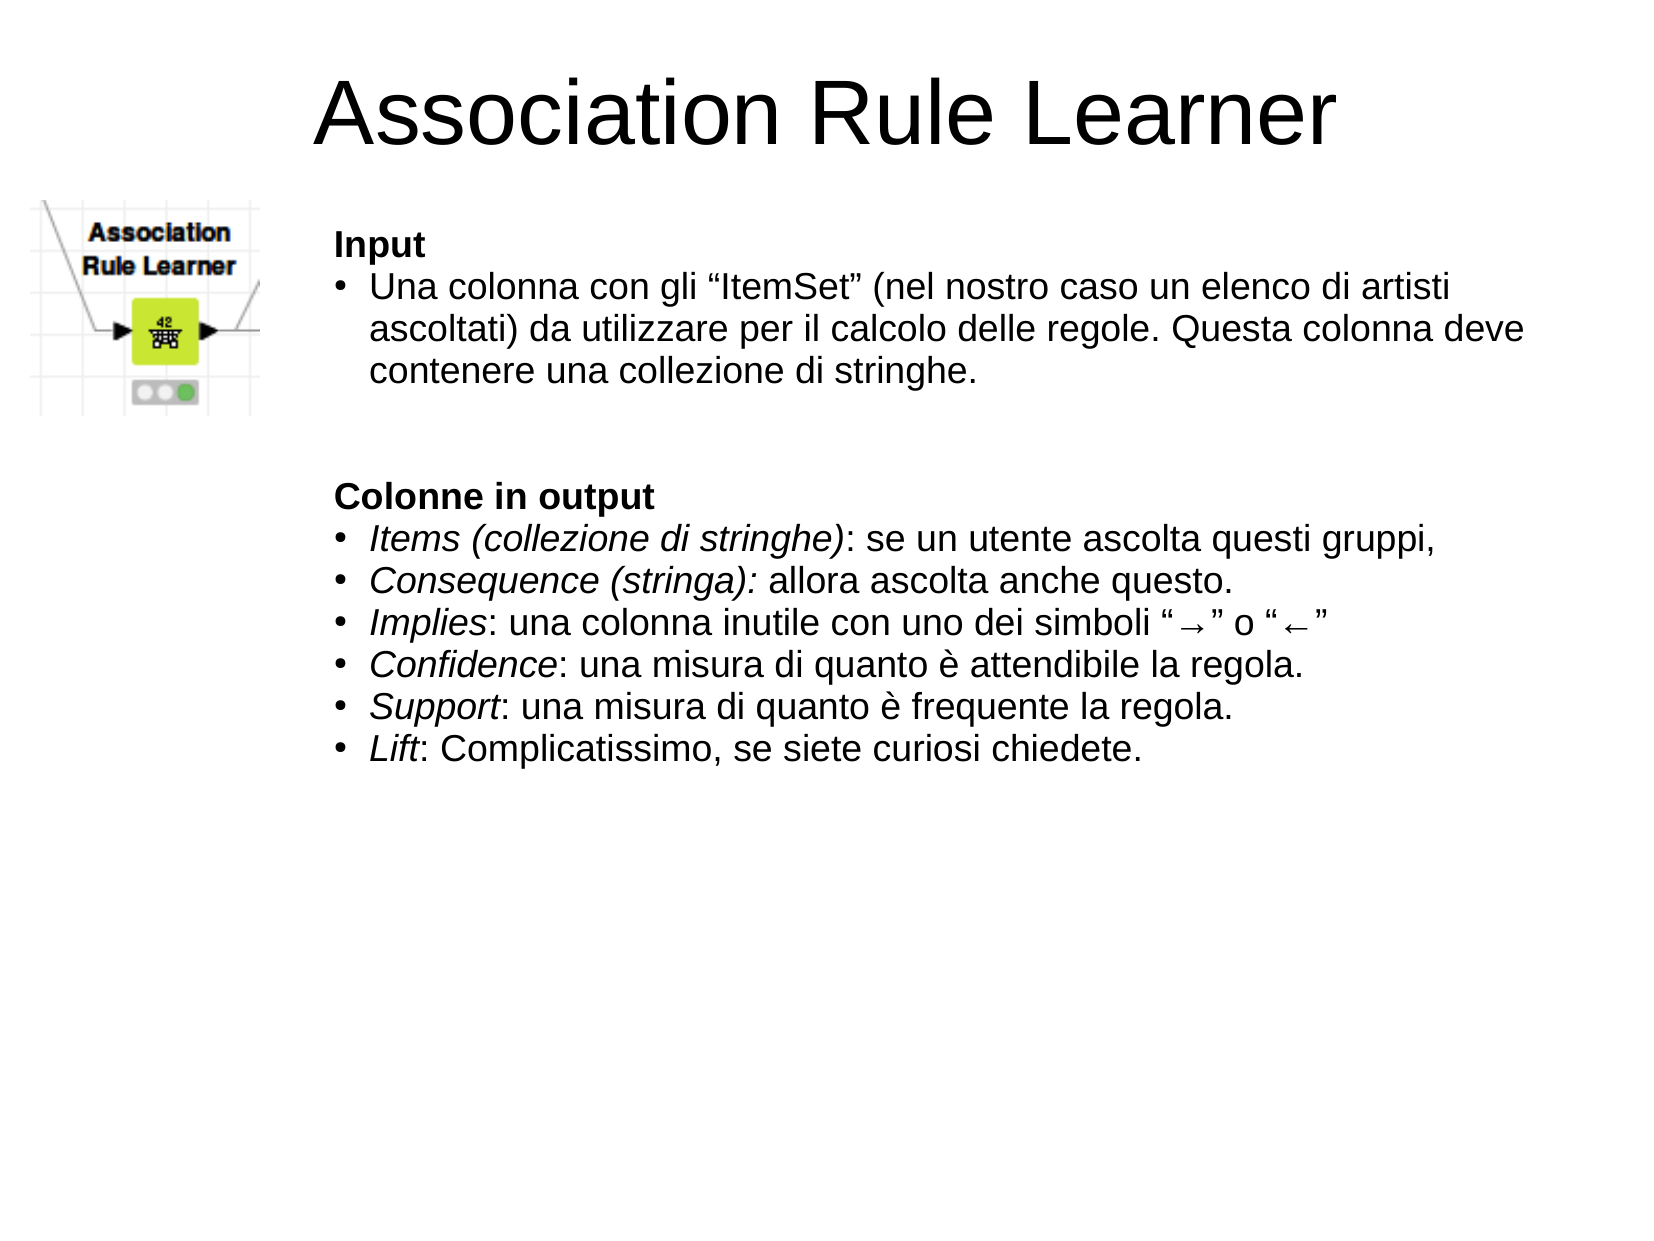

# Association Rule Learner
Input
Una colonna con gli “ItemSet” (nel nostro caso un elenco di artisti ascoltati) da utilizzare per il calcolo delle regole. Questa colonna deve contenere una collezione di stringhe.
Colonne in output
Items (collezione di stringhe): se un utente ascolta questi gruppi,
Consequence (stringa): allora ascolta anche questo.
Implies: una colonna inutile con uno dei simboli “→” o “←”
Confidence: una misura di quanto è attendibile la regola.
Support: una misura di quanto è frequente la regola.
Lift: Complicatissimo, se siete curiosi chiedete.